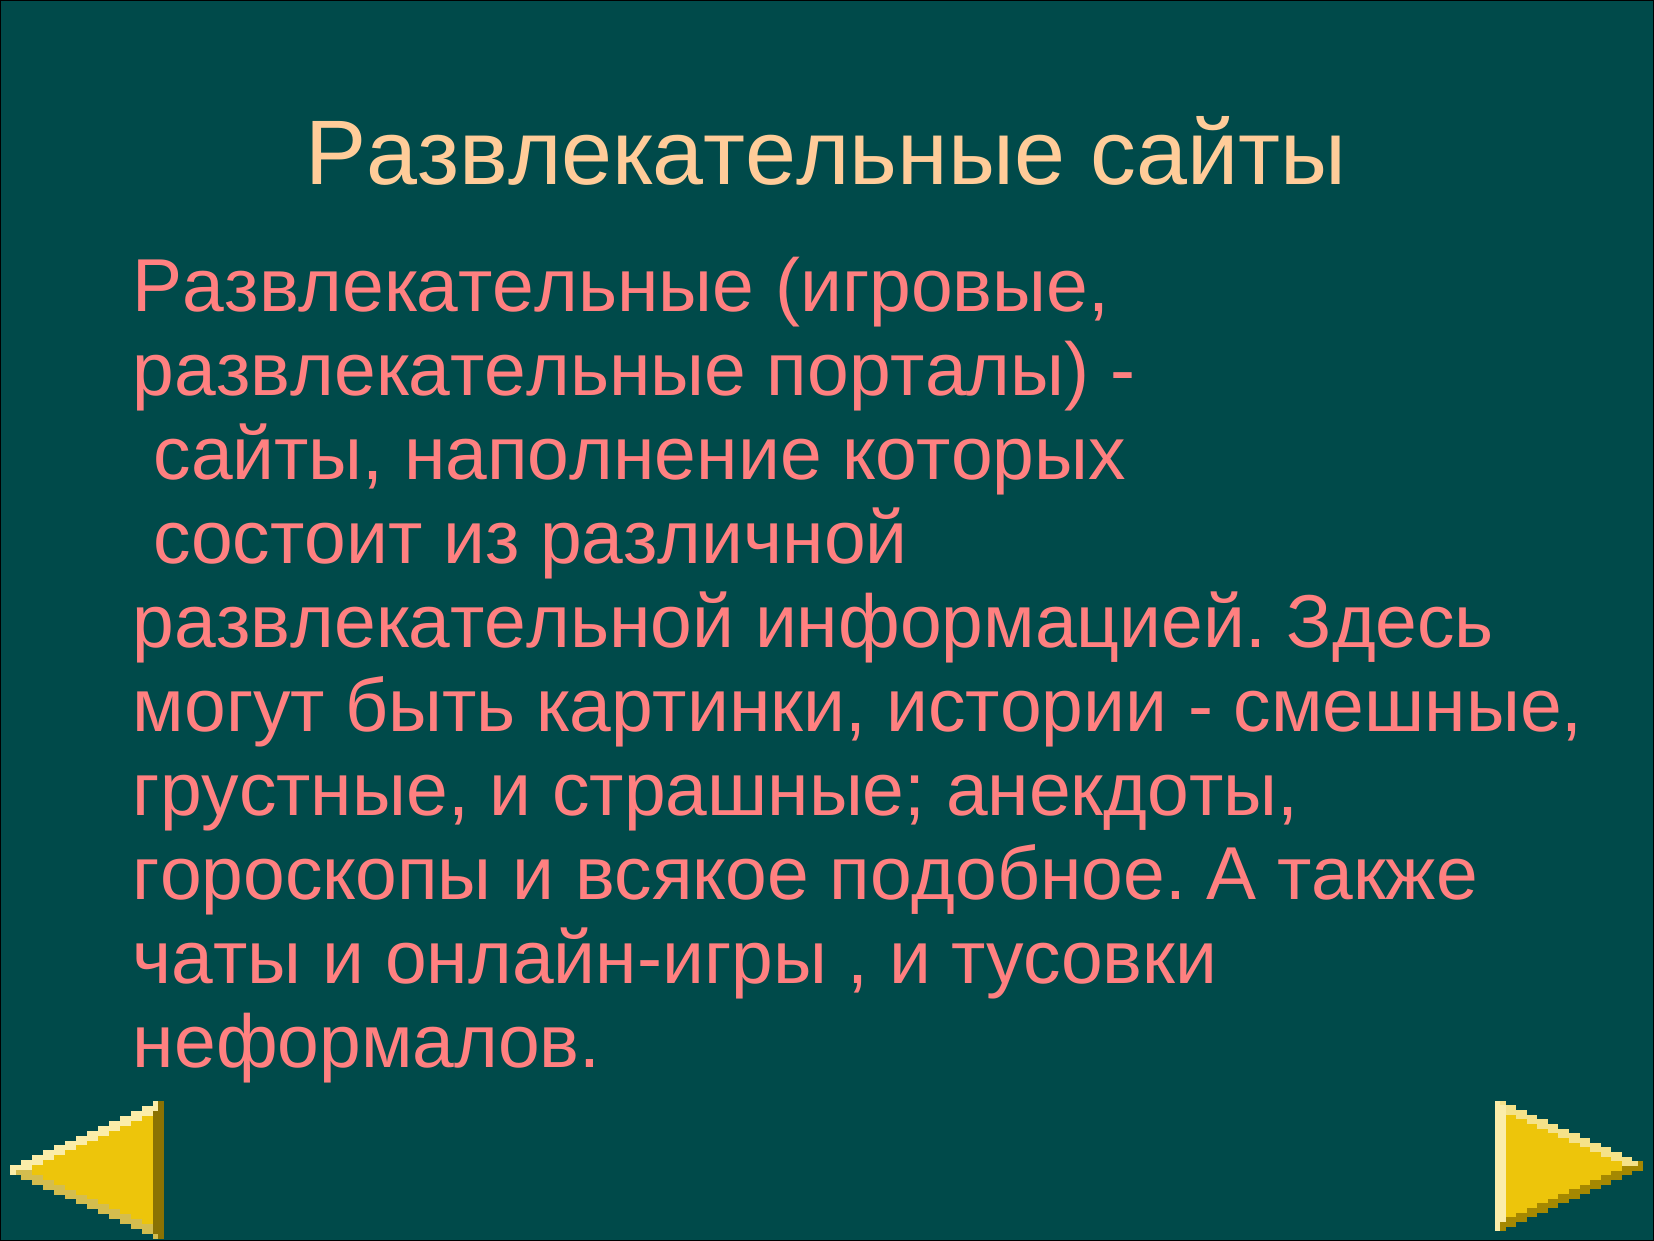

# Развлекательные сайты
Развлекательные (игровые, развлекательные порталы) -
 сайты, наполнение которых
 состоит из различной
развлекательной информацией. Здесь могут быть картинки, истории - смешные, грустные, и страшные; анекдоты, гороскопы и всякое подобное. А также чаты и онлайн-игры , и тусовки неформалов.